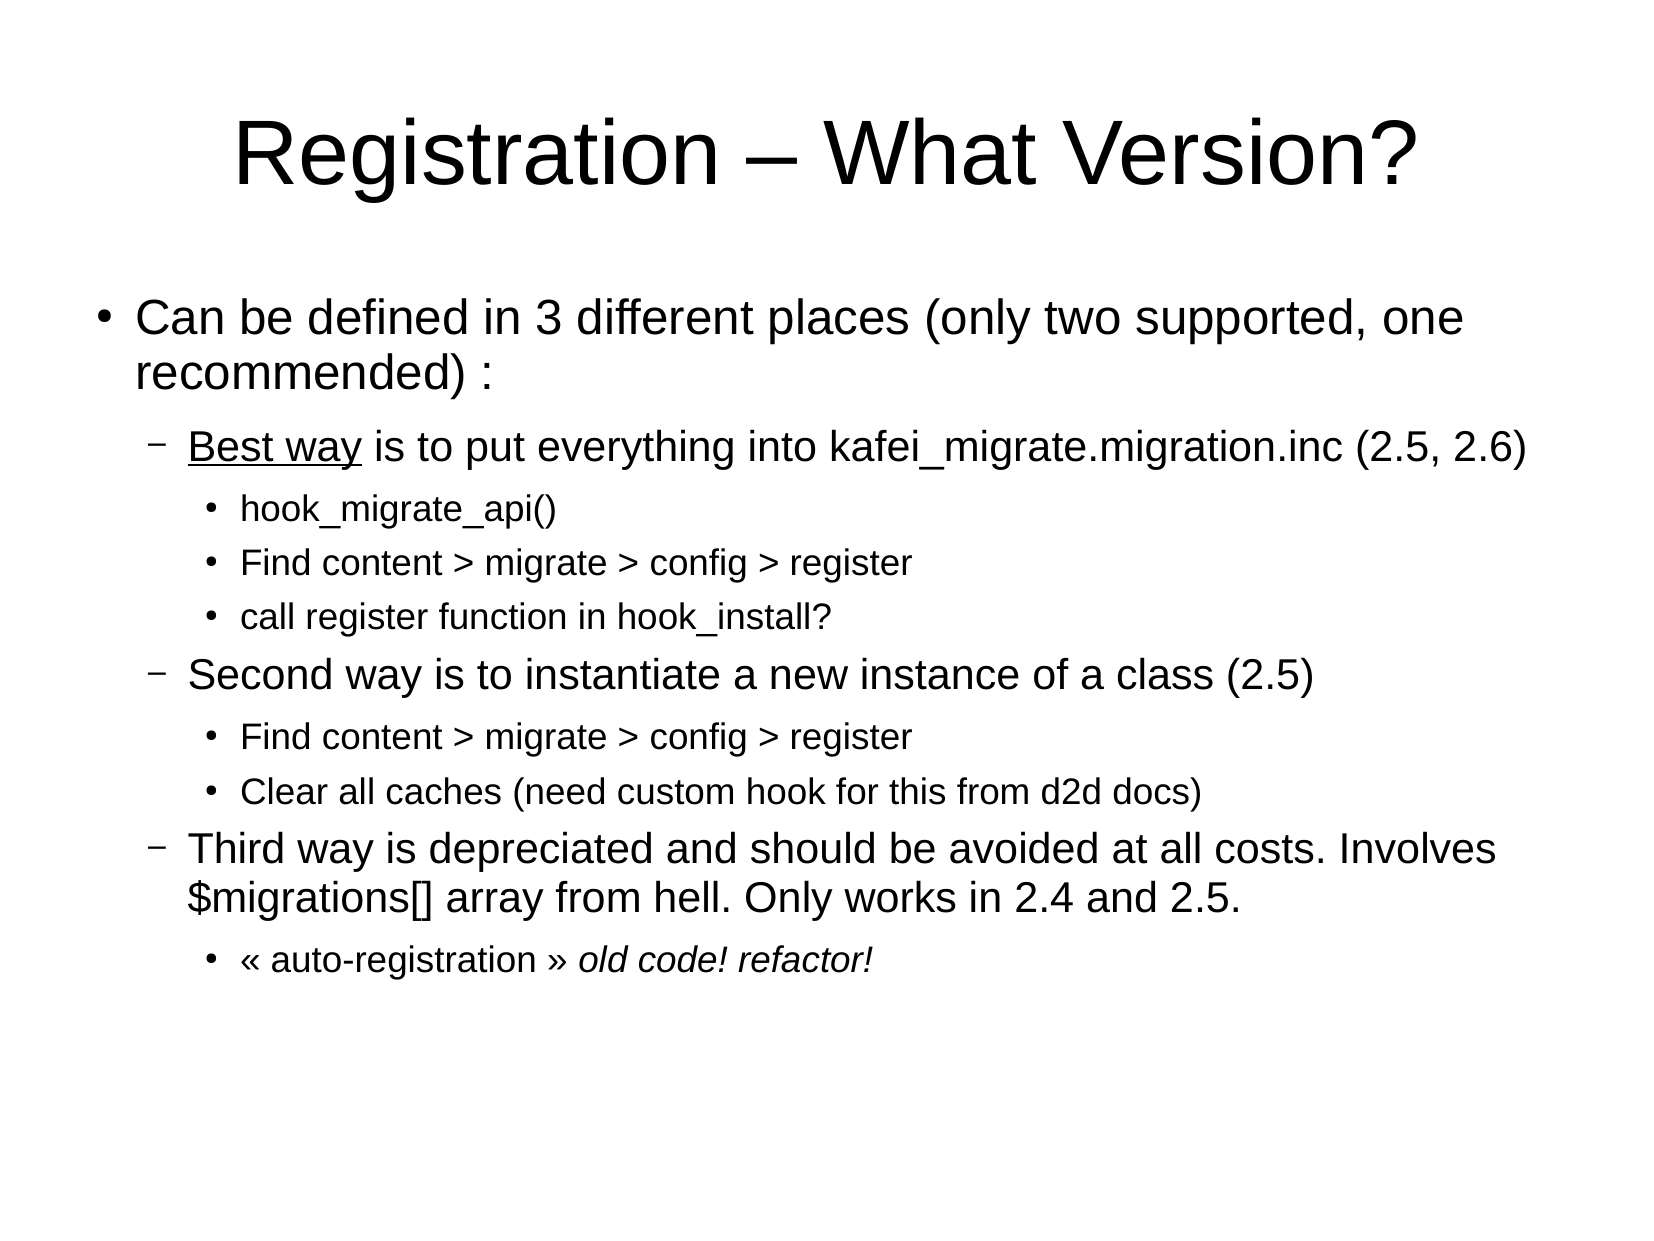

# Registration – What Version?
Can be defined in 3 different places (only two supported, one recommended) :
Best way is to put everything into kafei_migrate.migration.inc (2.5, 2.6)
hook_migrate_api()
Find content > migrate > config > register
call register function in hook_install?
Second way is to instantiate a new instance of a class (2.5)
Find content > migrate > config > register
Clear all caches (need custom hook for this from d2d docs)
Third way is depreciated and should be avoided at all costs. Involves $migrations[] array from hell. Only works in 2.4 and 2.5.
« auto-registration » old code! refactor!